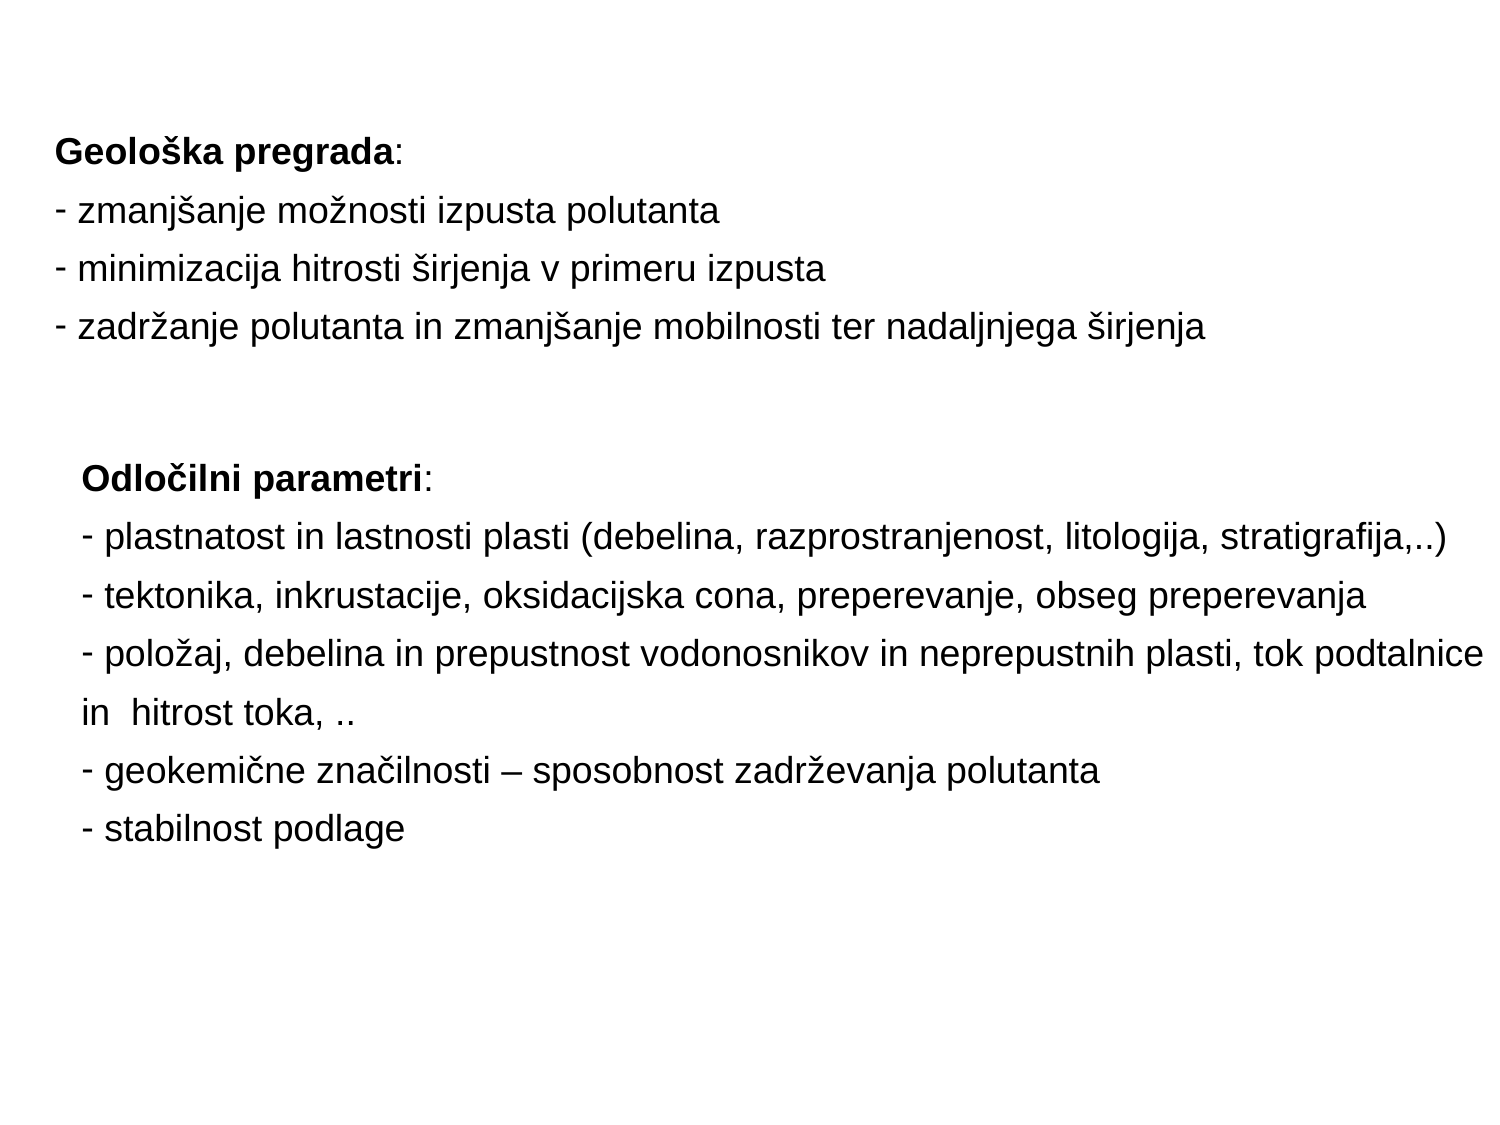

Geološka pregrada:
 zmanjšanje možnosti izpusta polutanta
 minimizacija hitrosti širjenja v primeru izpusta
 zadržanje polutanta in zmanjšanje mobilnosti ter nadaljnjega širjenja
Odločilni parametri:
 plastnatost in lastnosti plasti (debelina, razprostranjenost, litologija, stratigrafija,..)
 tektonika, inkrustacije, oksidacijska cona, preperevanje, obseg preperevanja
 položaj, debelina in prepustnost vodonosnikov in neprepustnih plasti, tok podtalnice
in hitrost toka, ..
 geokemične značilnosti – sposobnost zadrževanja polutanta
 stabilnost podlage